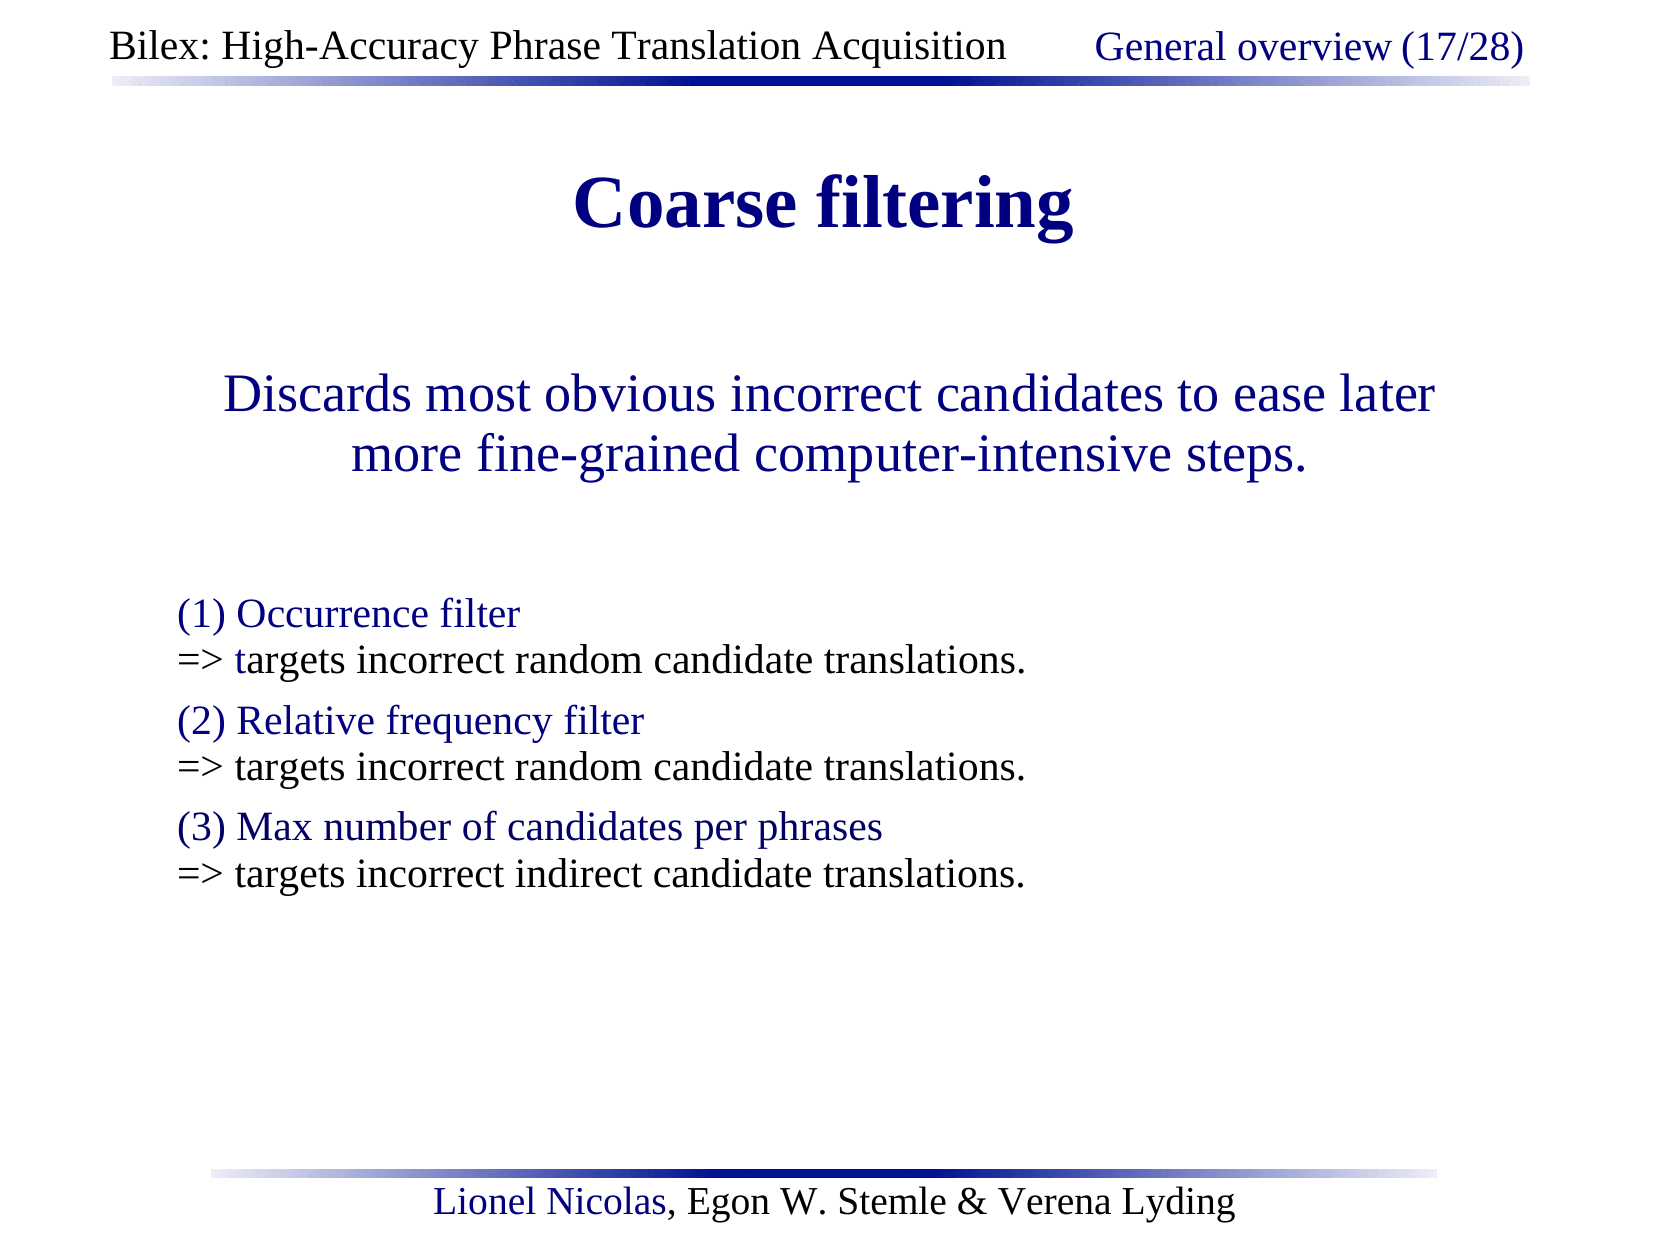

General overview
17
Coarse filtering
Discards most obvious incorrect candidates to ease later more fine-grained computer-intensive steps.
(1) Occurrence filter
=> targets incorrect random candidate translations.
(2) Relative frequency filter
=> targets incorrect random candidate translations.
(3) Max number of candidates per phrases
=> targets incorrect indirect candidate translations.